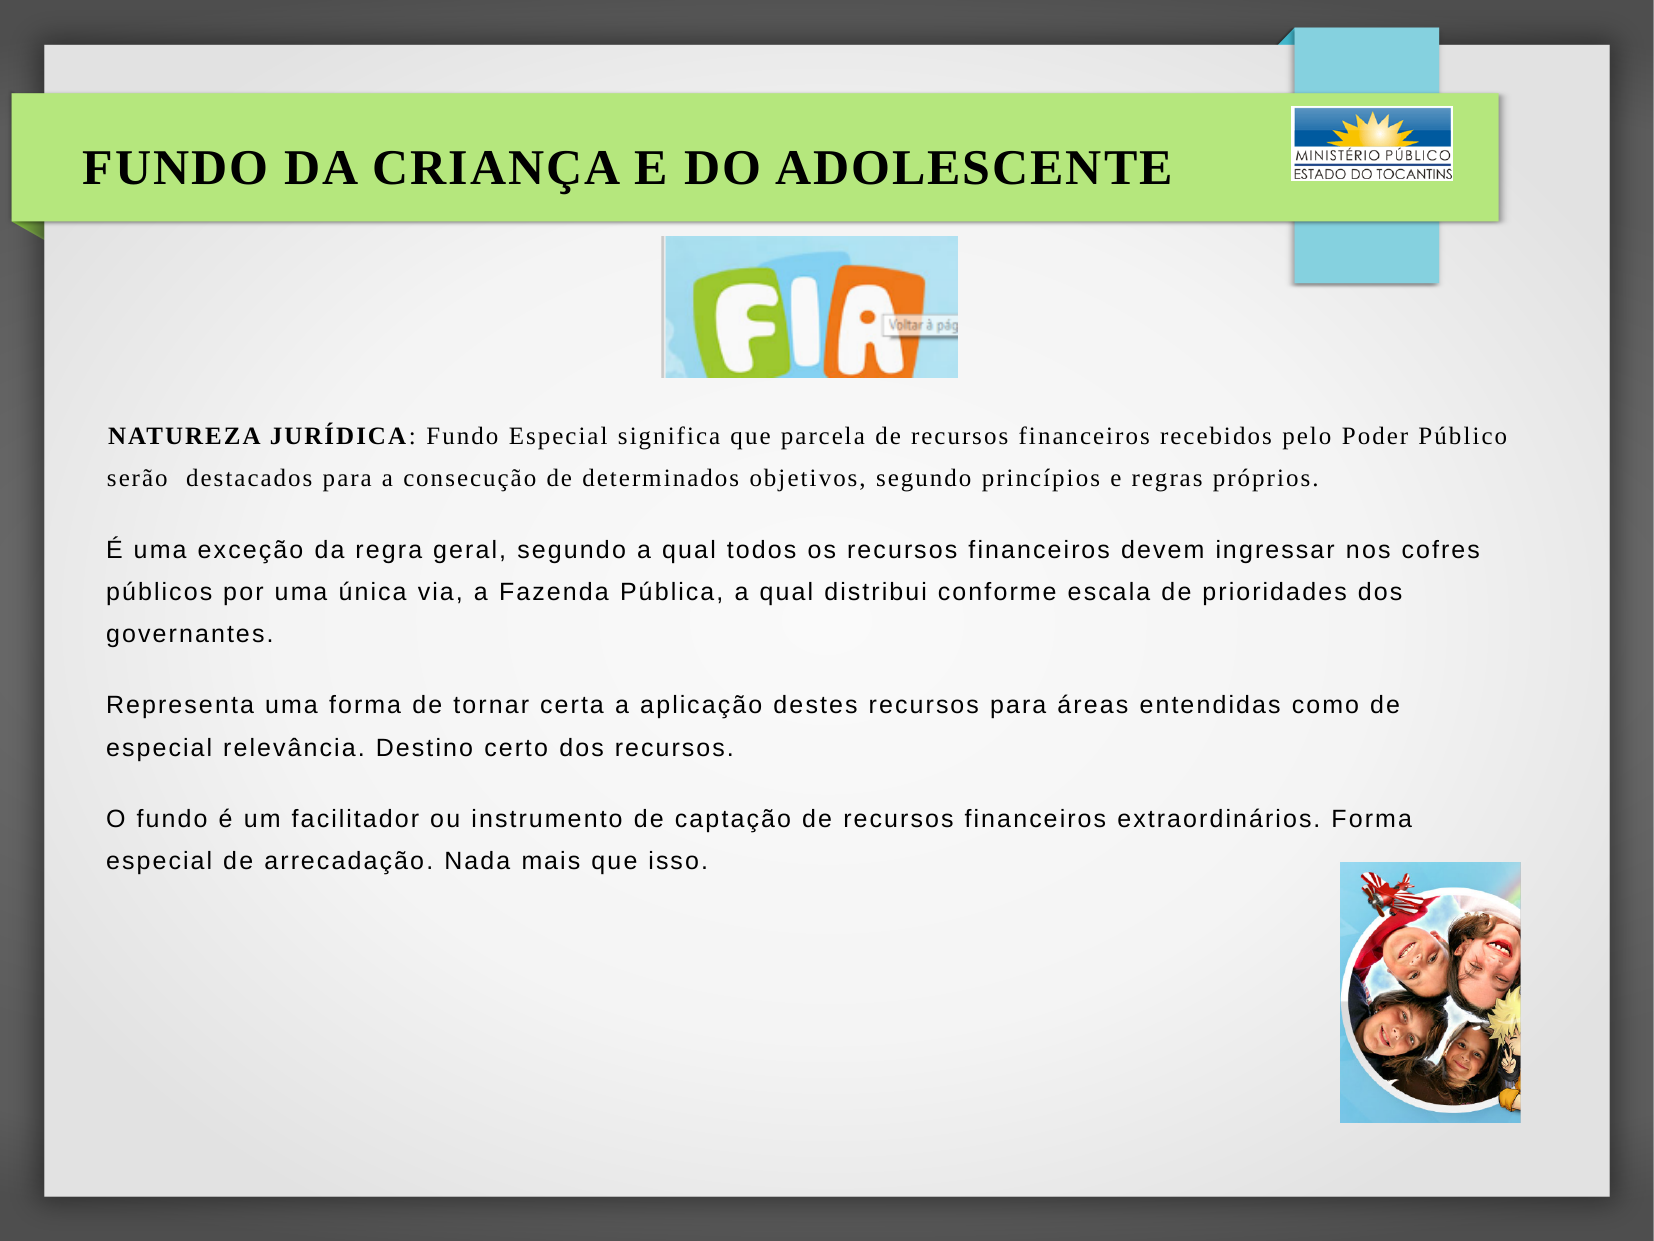

# FUNDO DA CRIANÇA E DO ADOLESCENTE
 NATUREZA JURÍDICA: Fundo Especial significa que parcela de recursos financeiros recebidos pelo Poder Público serão destacados para a consecução de determinados objetivos, segundo princípios e regras próprios.
É uma exceção da regra geral, segundo a qual todos os recursos financeiros devem ingressar nos cofres públicos por uma única via, a Fazenda Pública, a qual distribui conforme escala de prioridades dos governantes.
Representa uma forma de tornar certa a aplicação destes recursos para áreas entendidas como de especial relevância. Destino certo dos recursos.
O fundo é um facilitador ou instrumento de captação de recursos financeiros extraordinários. Forma especial de arrecadação. Nada mais que isso.